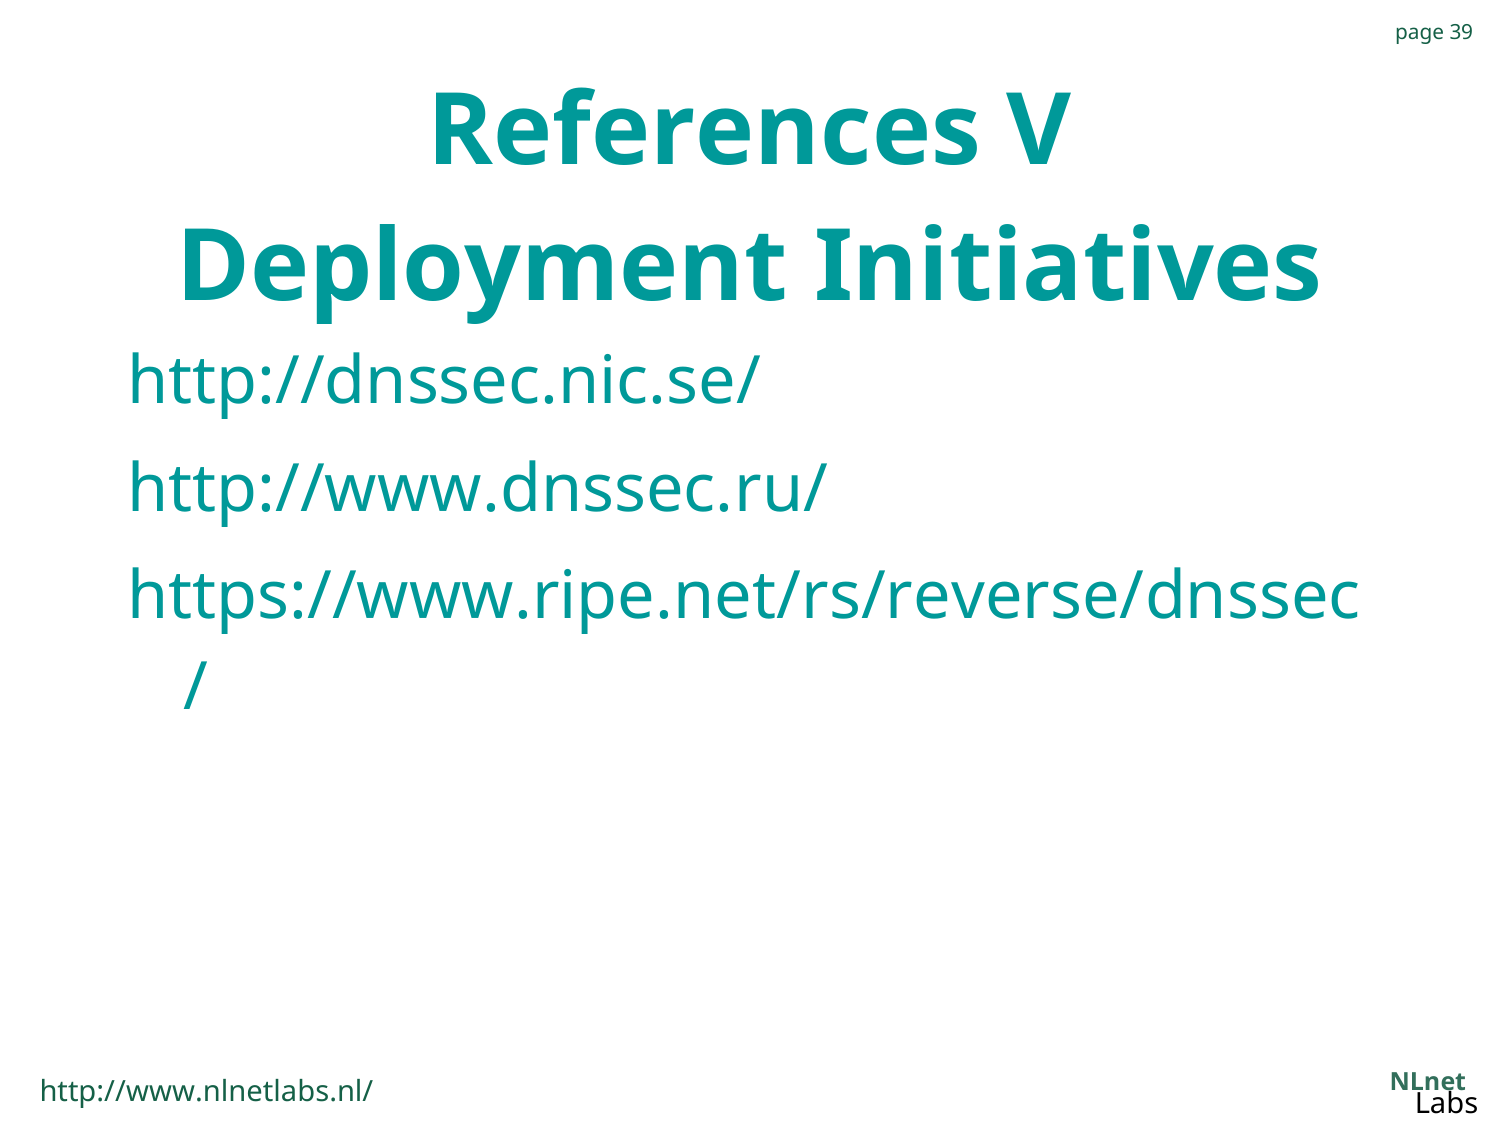

# References V Deployment Initiatives
http://dnssec.nic.se/
http://www.dnssec.ru/
https://www.ripe.net/rs/reverse/dnssec/